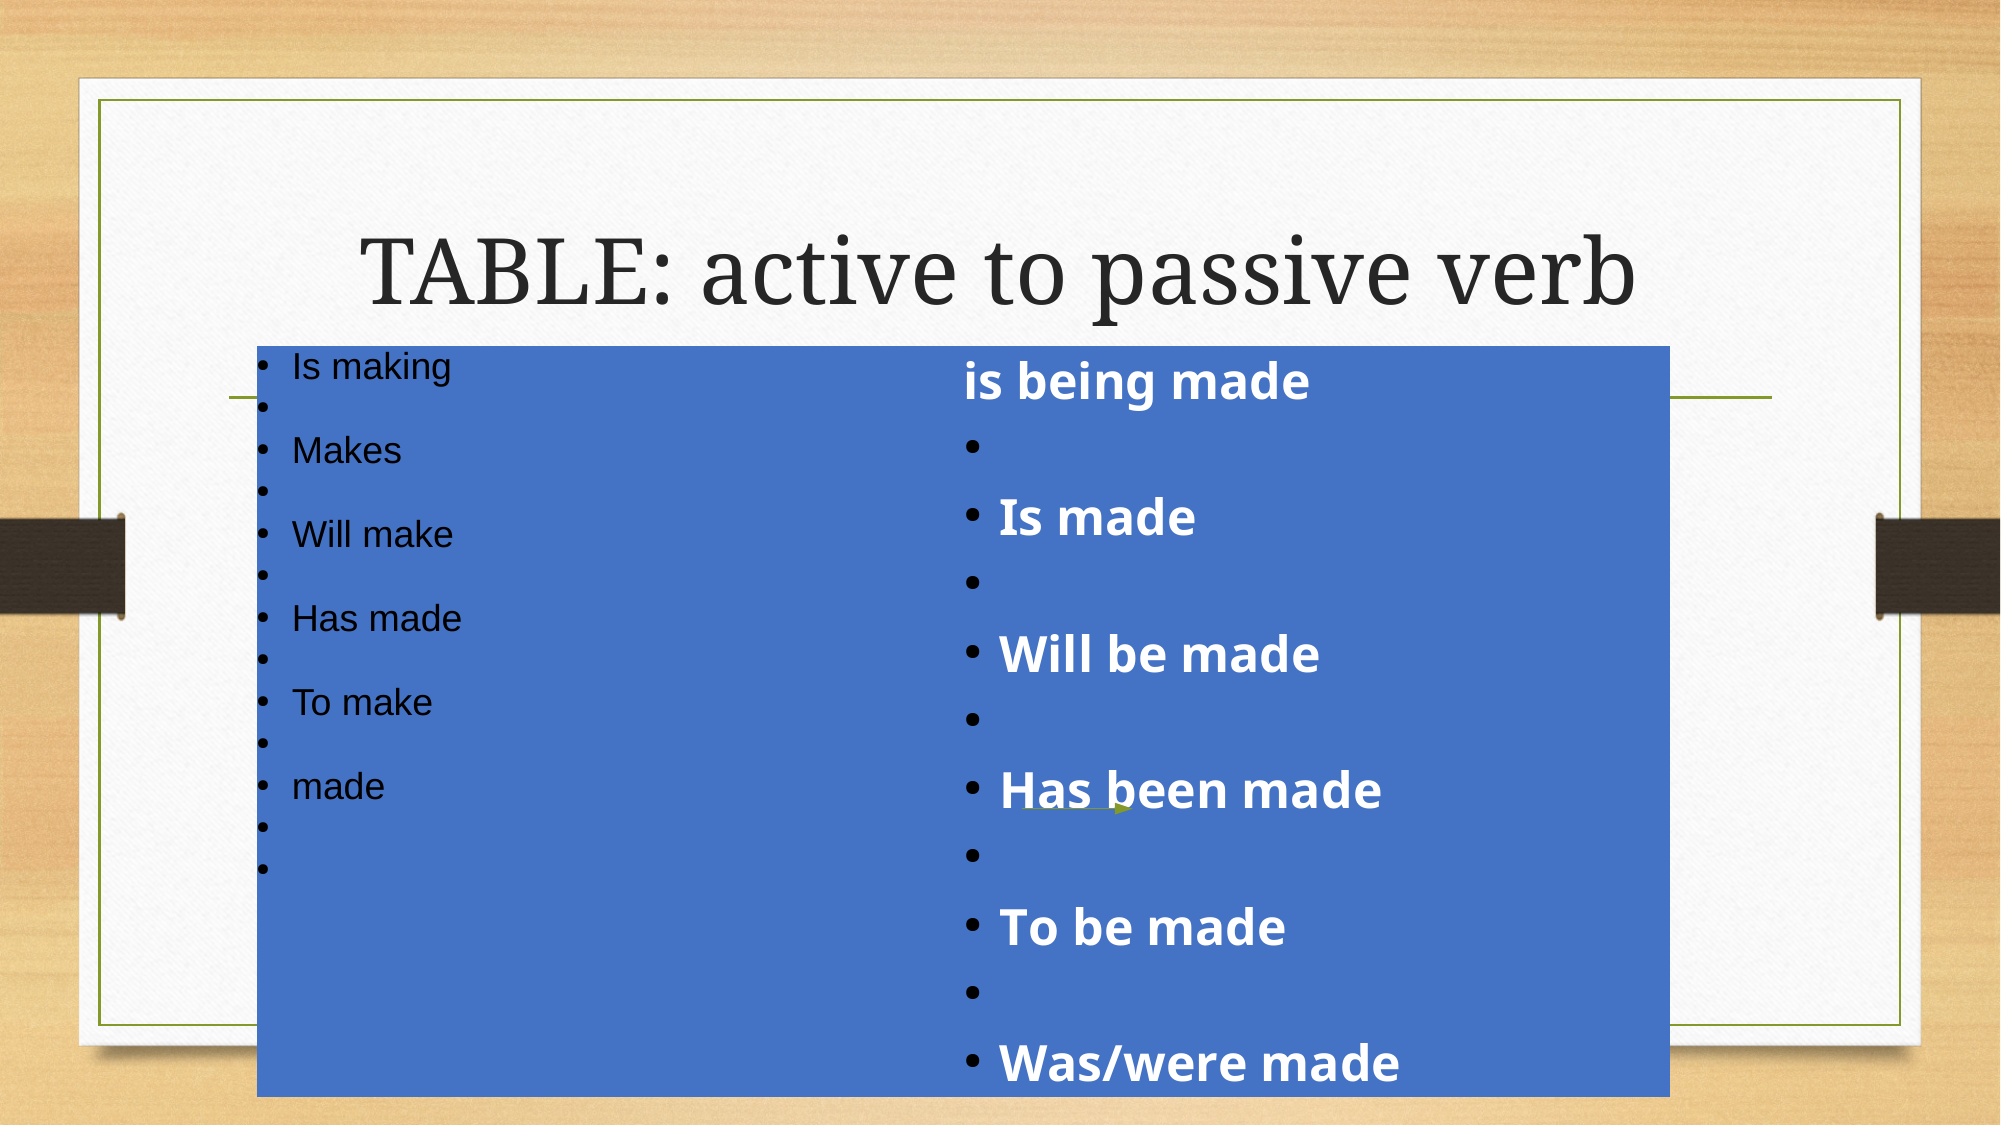

# TABLE: active to passive verb
| Is making Makes Will make Has made To make made | is being made Is made Will be made Has been made To be made Was/were made |
| --- | --- |